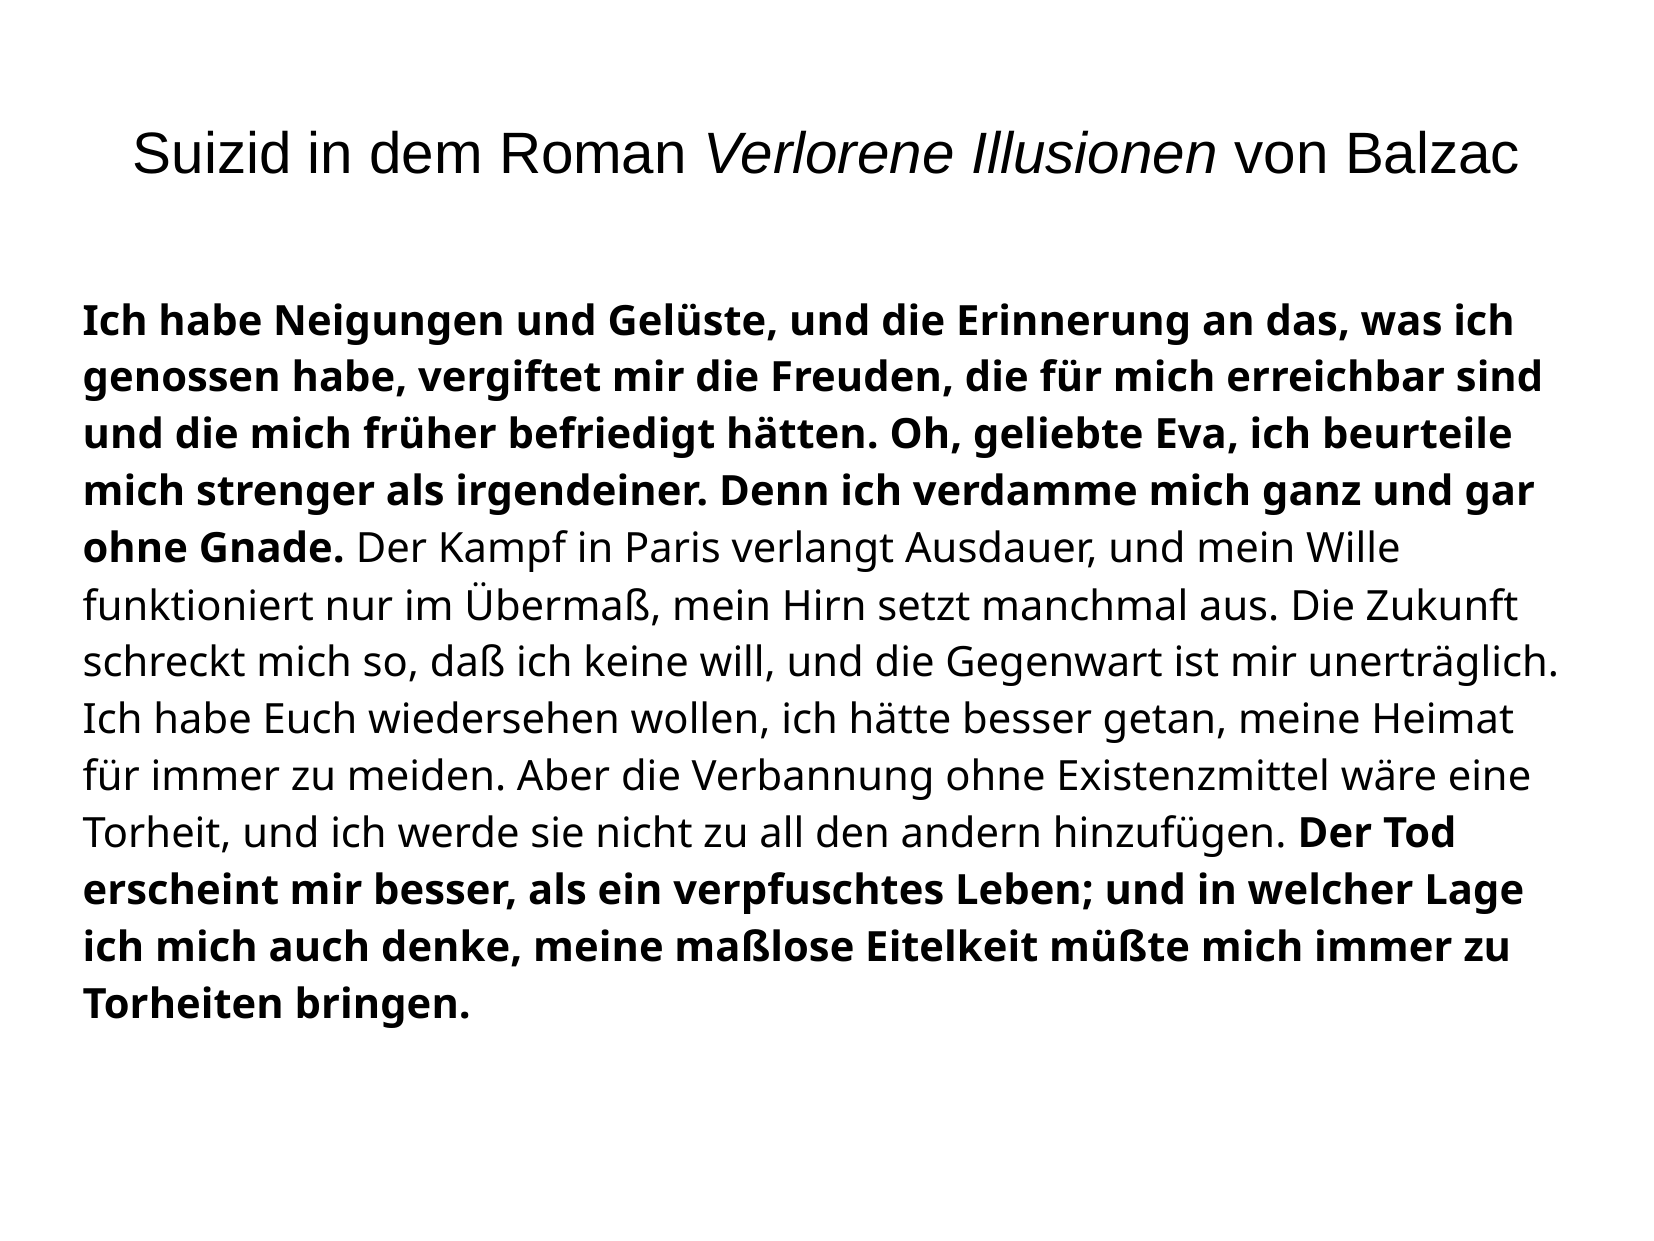

# Suizid in dem Roman Verlorene Illusionen von Balzac
Ich habe Neigungen und Gelüste, und die Erinnerung an das, was ich genossen habe, vergiftet mir die Freuden, die für mich erreichbar sind und die mich früher befriedigt hätten. Oh, geliebte Eva, ich beurteile mich strenger als irgendeiner. Denn ich verdamme mich ganz und gar ohne Gnade. Der Kampf in Paris verlangt Ausdauer, und mein Wille funktioniert nur im Übermaß, mein Hirn setzt manchmal aus. Die Zukunft schreckt mich so, daß ich keine will, und die Gegenwart ist mir unerträglich. Ich habe Euch wiedersehen wollen, ich hätte besser getan, meine Heimat für immer zu meiden. Aber die Verbannung ohne Existenzmittel wäre eine Torheit, und ich werde sie nicht zu all den andern hinzufügen. Der Tod erscheint mir besser, als ein verpfuschtes Leben; und in welcher Lage ich mich auch denke, meine maßlose Eitelkeit müßte mich immer zu Torheiten bringen.